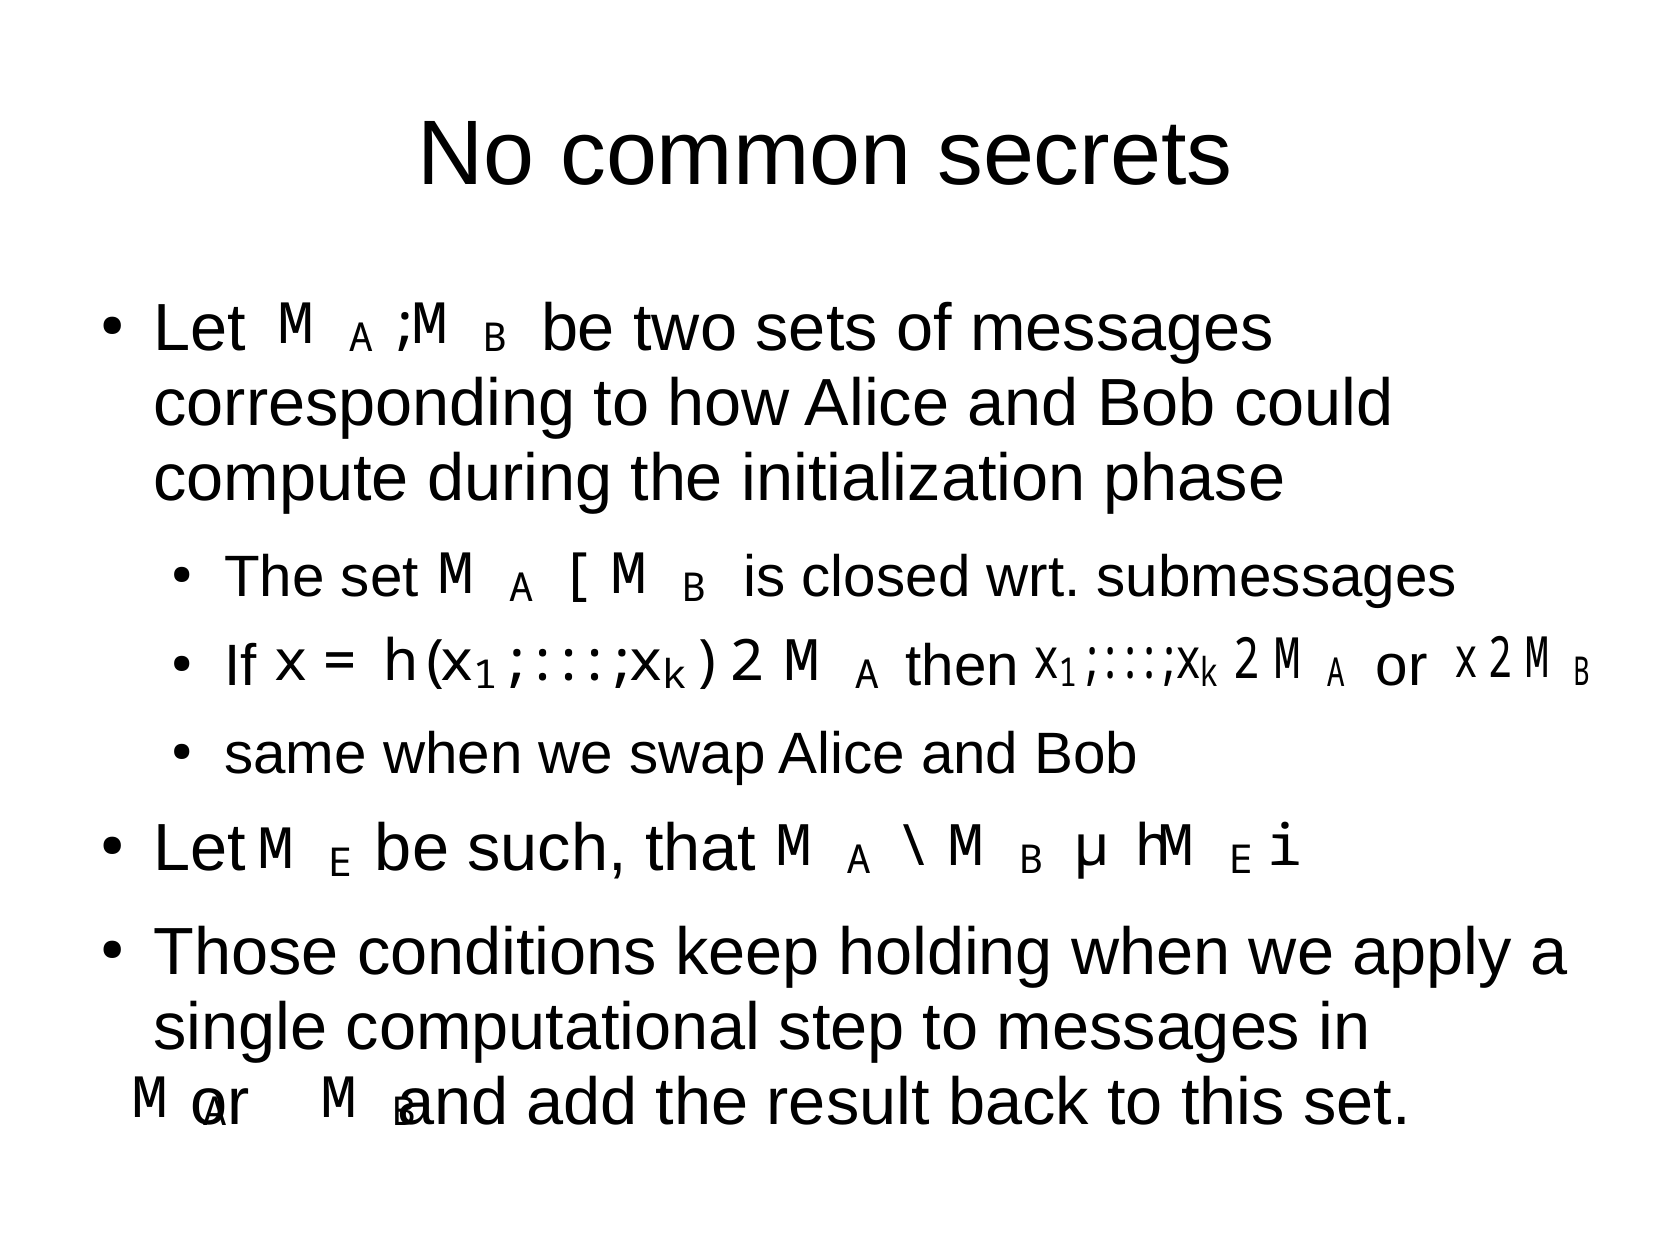

# No common secrets
Let be two sets of messages corresponding to how Alice and Bob could compute during the initialization phase
The set is closed wrt. submessages
If then or
same when we swap Alice and Bob
Let be such, that
Those conditions keep holding when we apply a single computational step to messages in or and add the result back to this set.